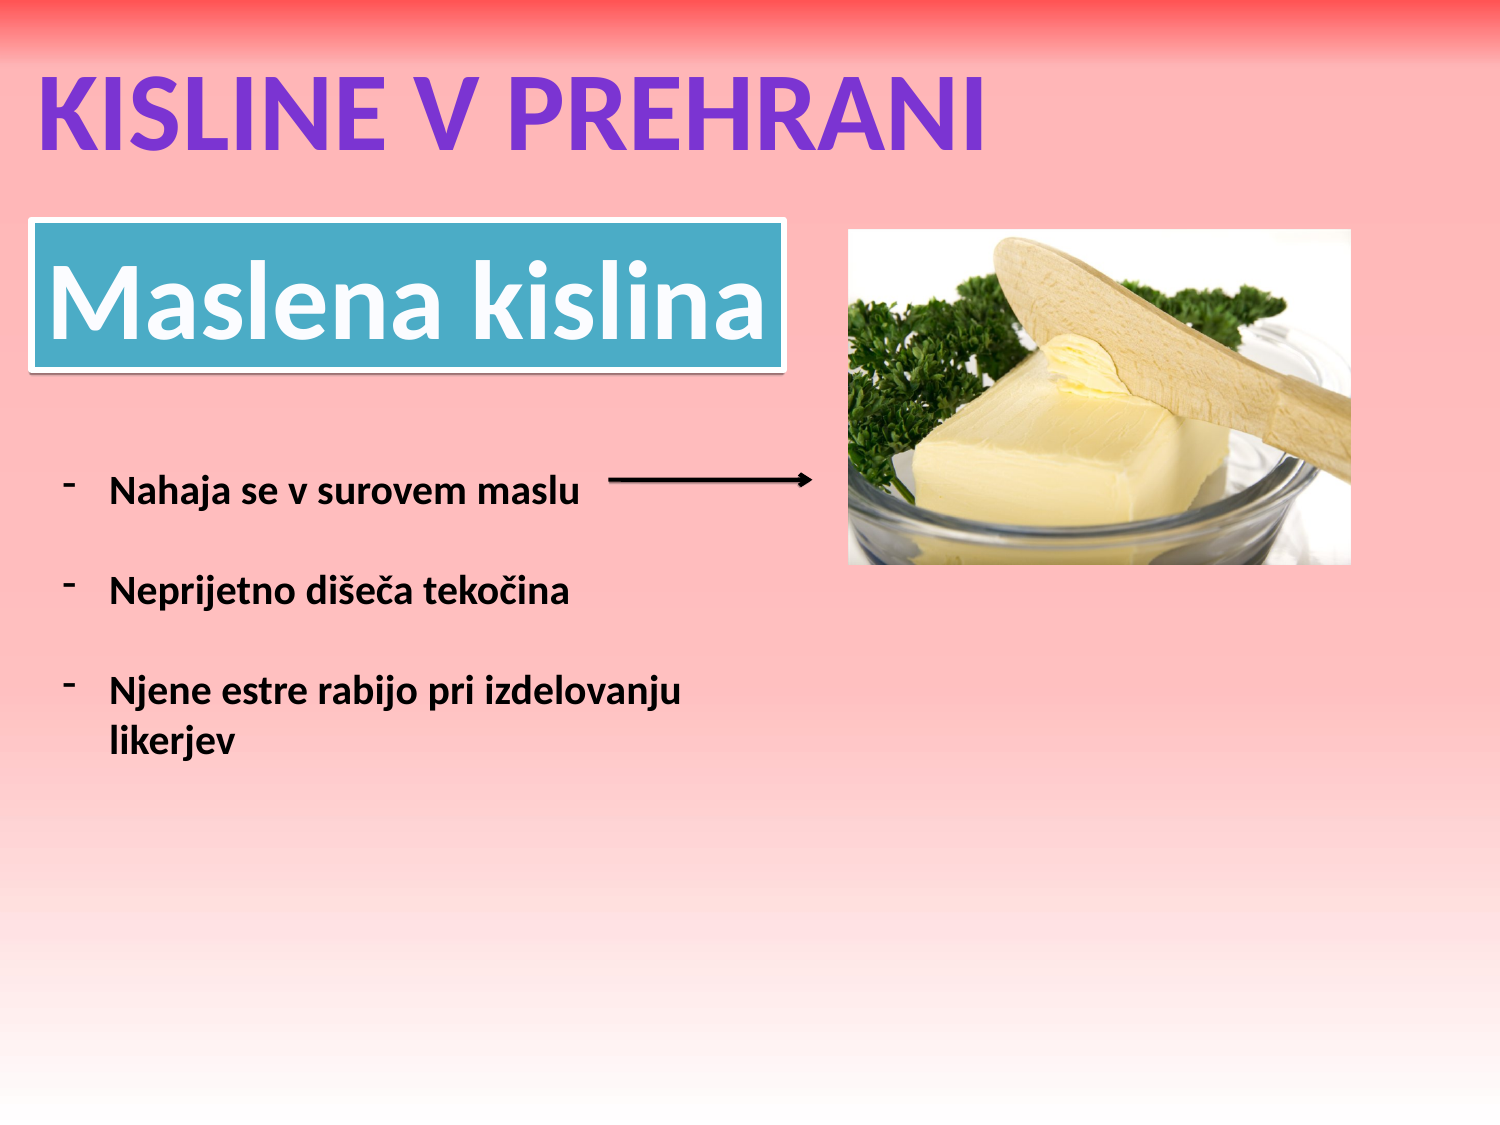

KISLINE V PREHRANi
Maslena kislina
Nahaja se v surovem maslu
Neprijetno dišeča tekočina
Njene estre rabijo pri izdelovanju likerjev